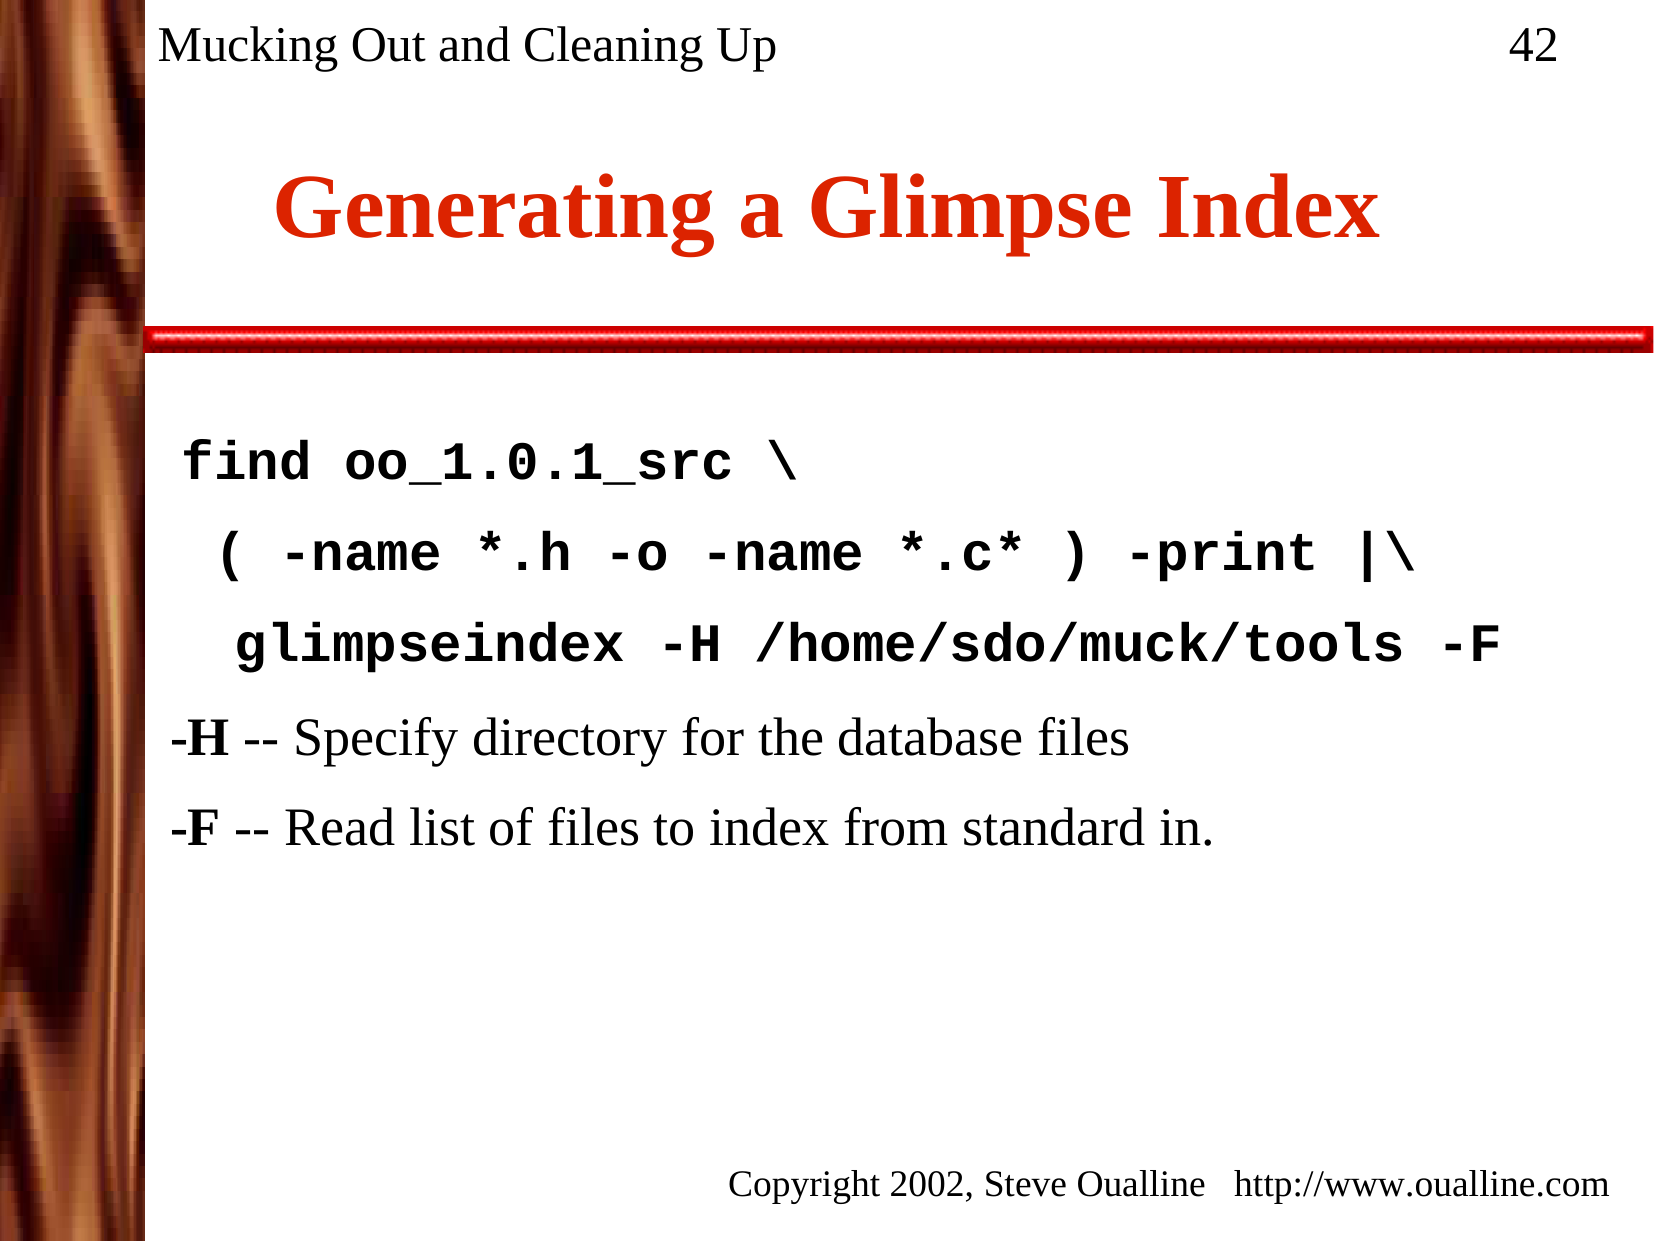

# Generating a Glimpse Index
find oo_1.0.1_src \
 ( -name *.h -o -name *.c* ) -print |\
 glimpseindex -H /home/sdo/muck/tools -F
-H -- Specify directory for the database files
-F -- Read list of files to index from standard in.